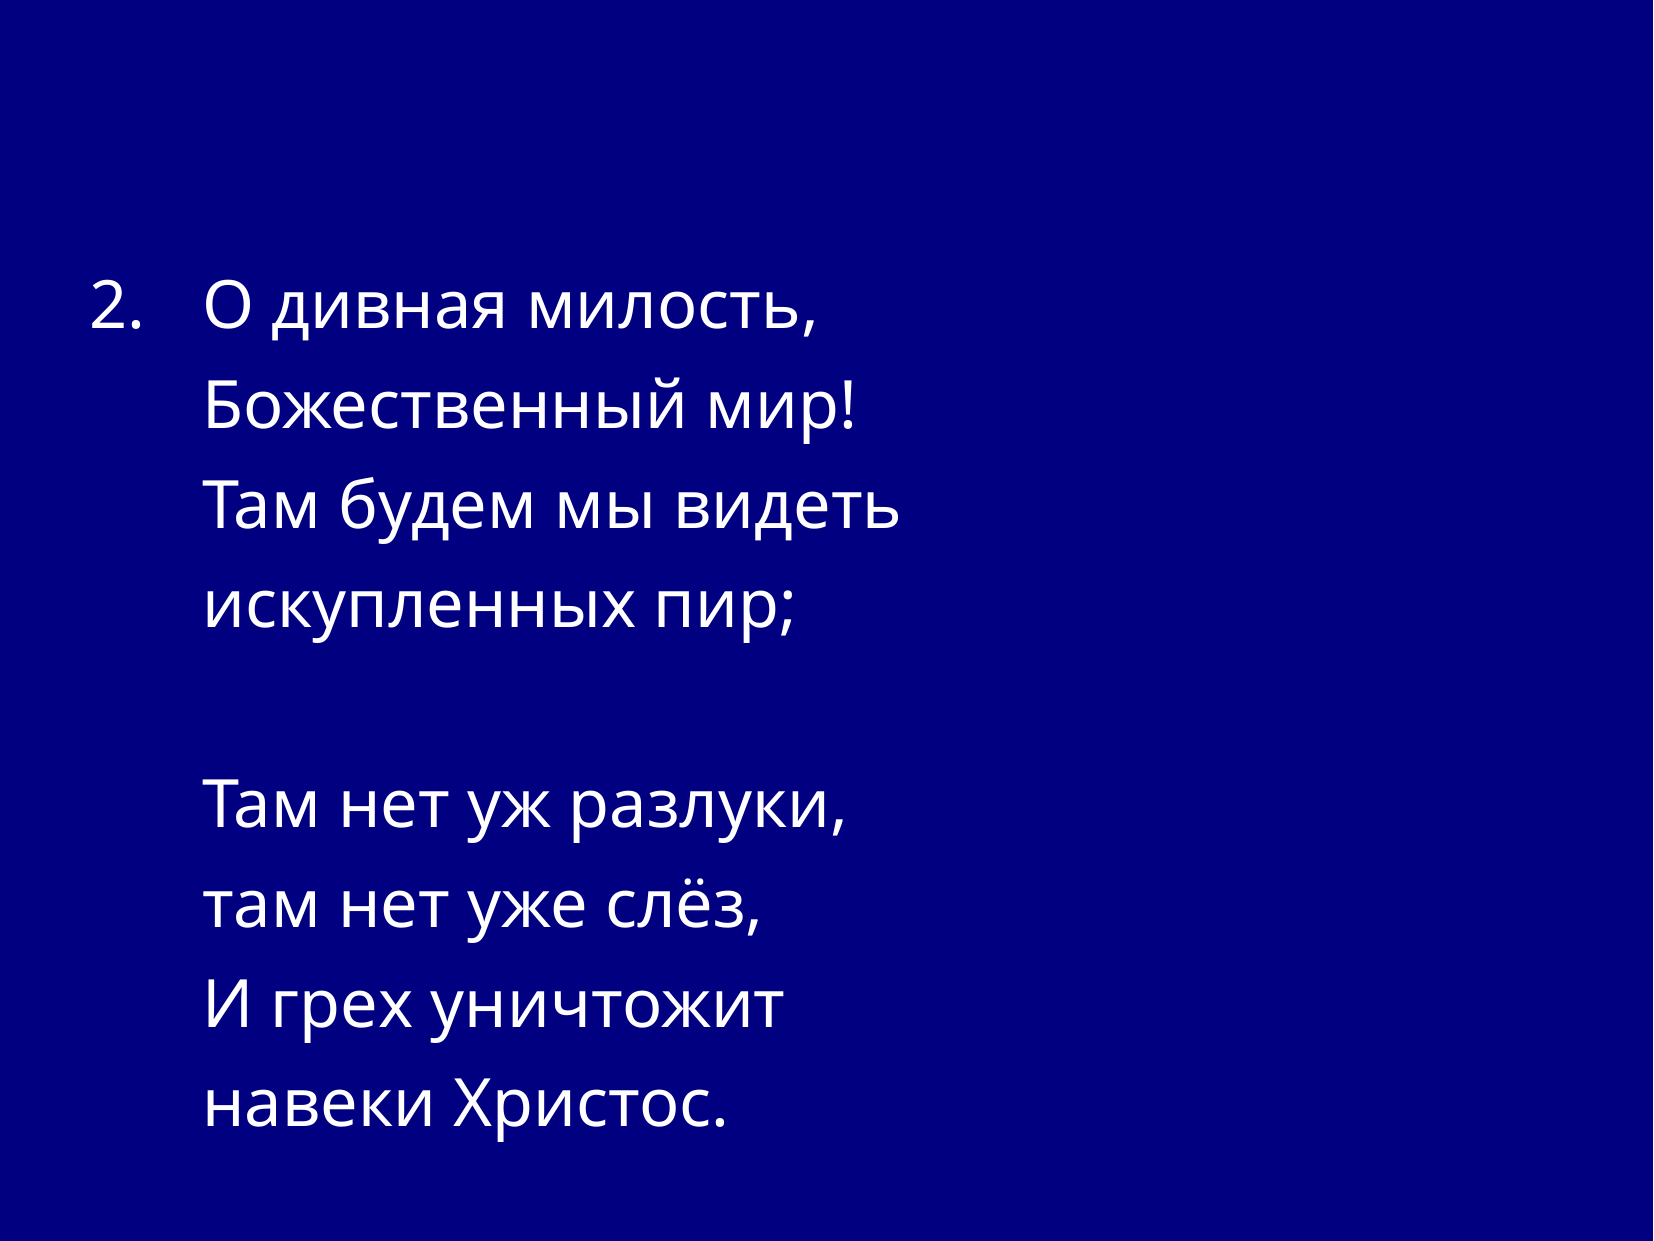

2.	О дивная милость,
	Божественный мир!
	Там будем мы видеть
	искупленных пир;
	Там нет уж разлуки,
	там нет уже слёз,
	И грех уничтожит
	навеки Христос.